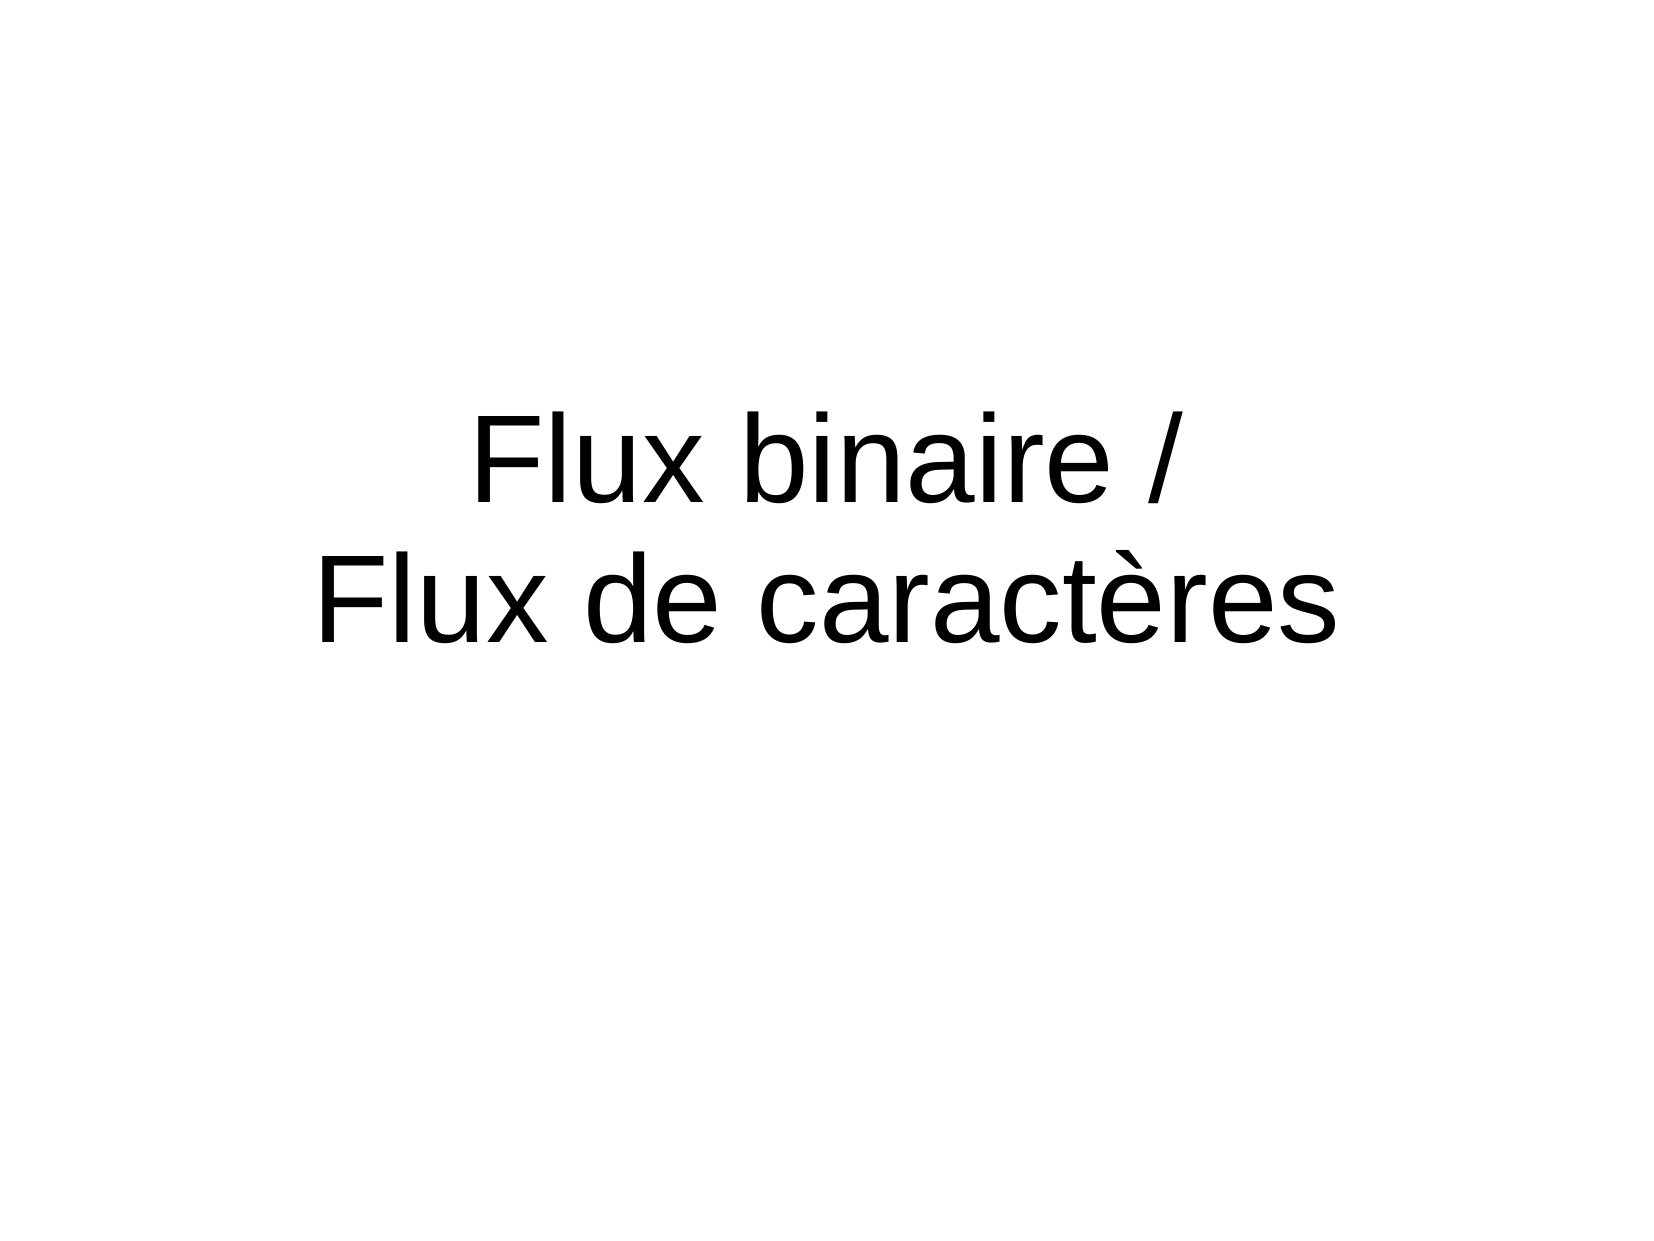

# Flux binaire / Flux de caractères